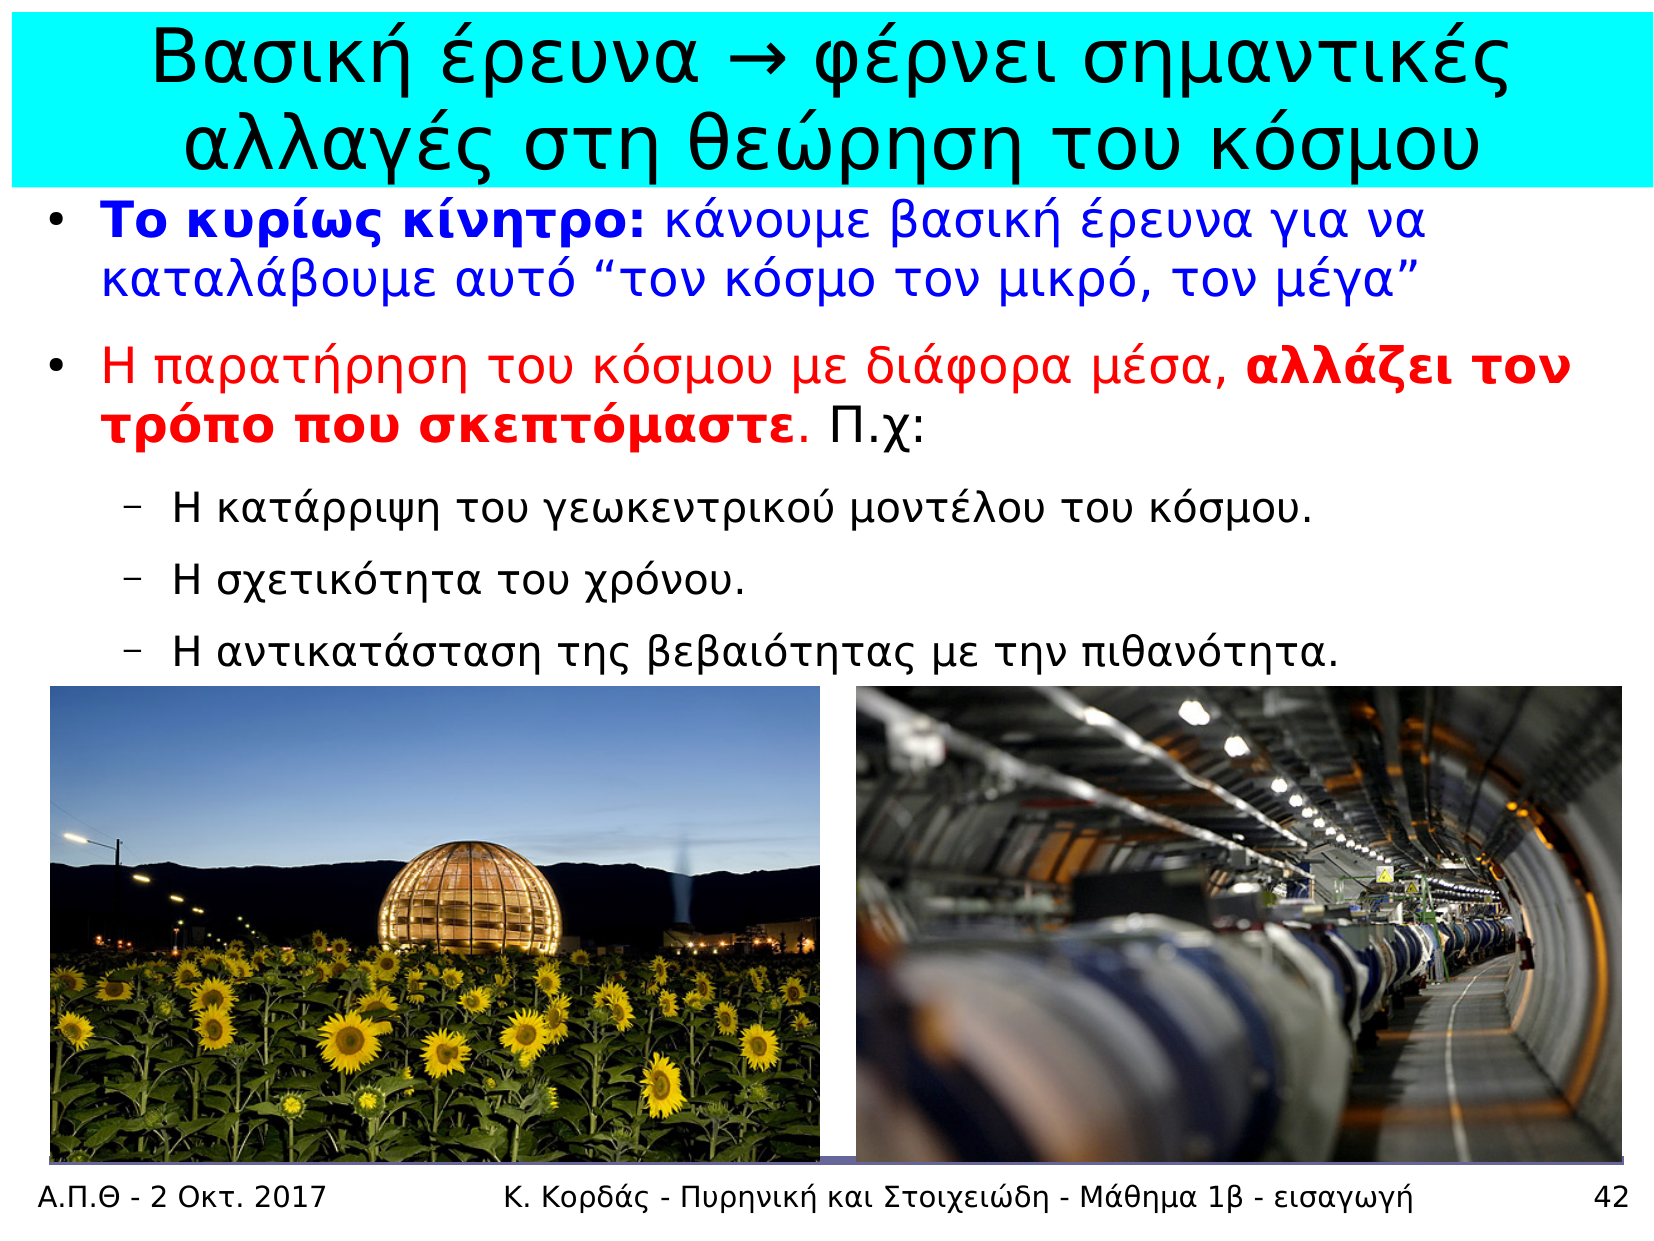

# Βασική έρευνα → φέρνει σημαντικές αλλαγές στη θεώρηση του κόσμου
Το κυρίως κίνητρο: κάνουμε βασική έρευνα για να καταλάβουμε αυτό “τον κόσμο τον μικρό, τον μέγα”
Η παρατήρηση του κόσμου με διάφορα μέσα, αλλάζει τον τρόπο που σκεπτόμαστε. Π.χ:
Η κατάρριψη του γεωκεντρικού μοντέλου του κόσμου.
Η σχετικότητα του χρόνου.
Η αντικατάσταση της βεβαιότητας με την πιθανότητα.
Α.Π.Θ - 2 Οκτ. 2017
Κ. Κορδάς - Πυρηνική και Στοιχειώδη - Μάθημα 1β - εισαγωγή
42